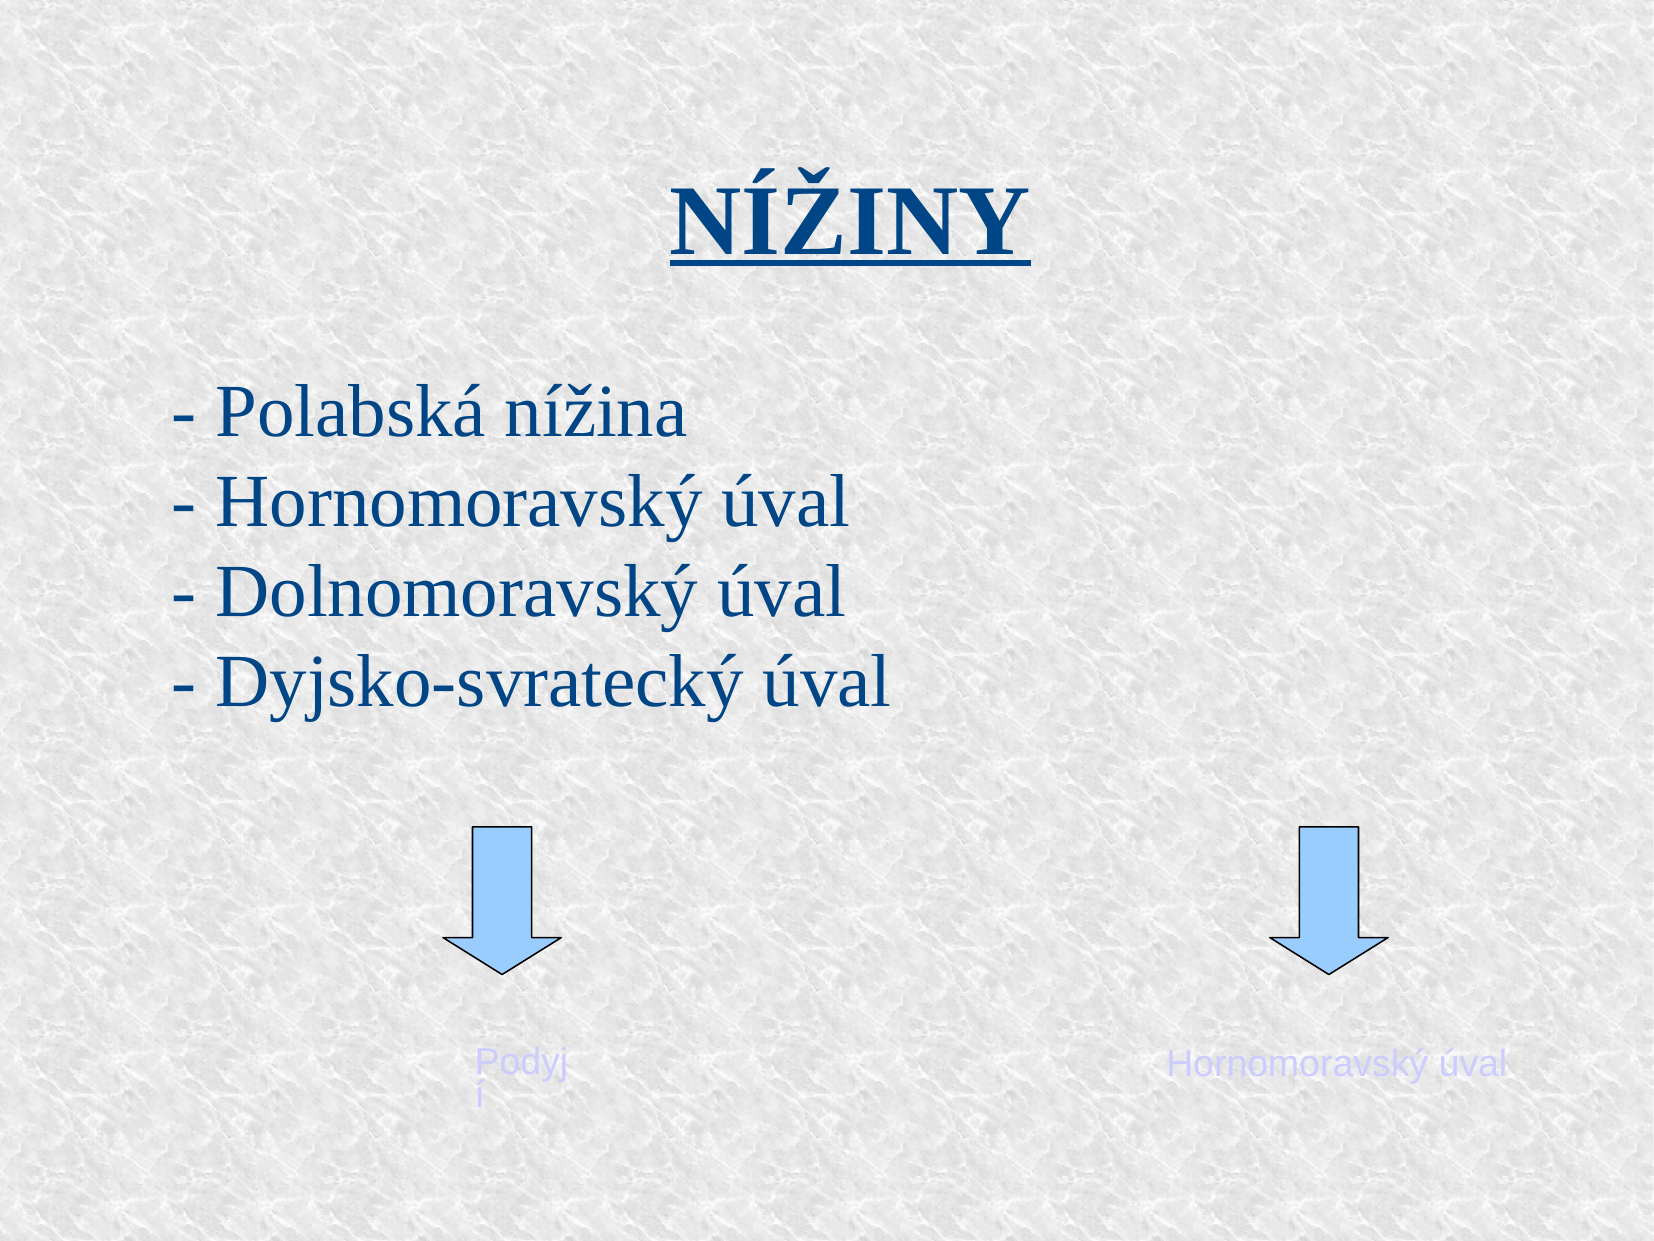

NÍŽINY
- Polabská nížina
- Hornomoravský úval
- Dolnomoravský úval
- Dyjsko-svratecký úval
Podyjí
Hornomoravský úval